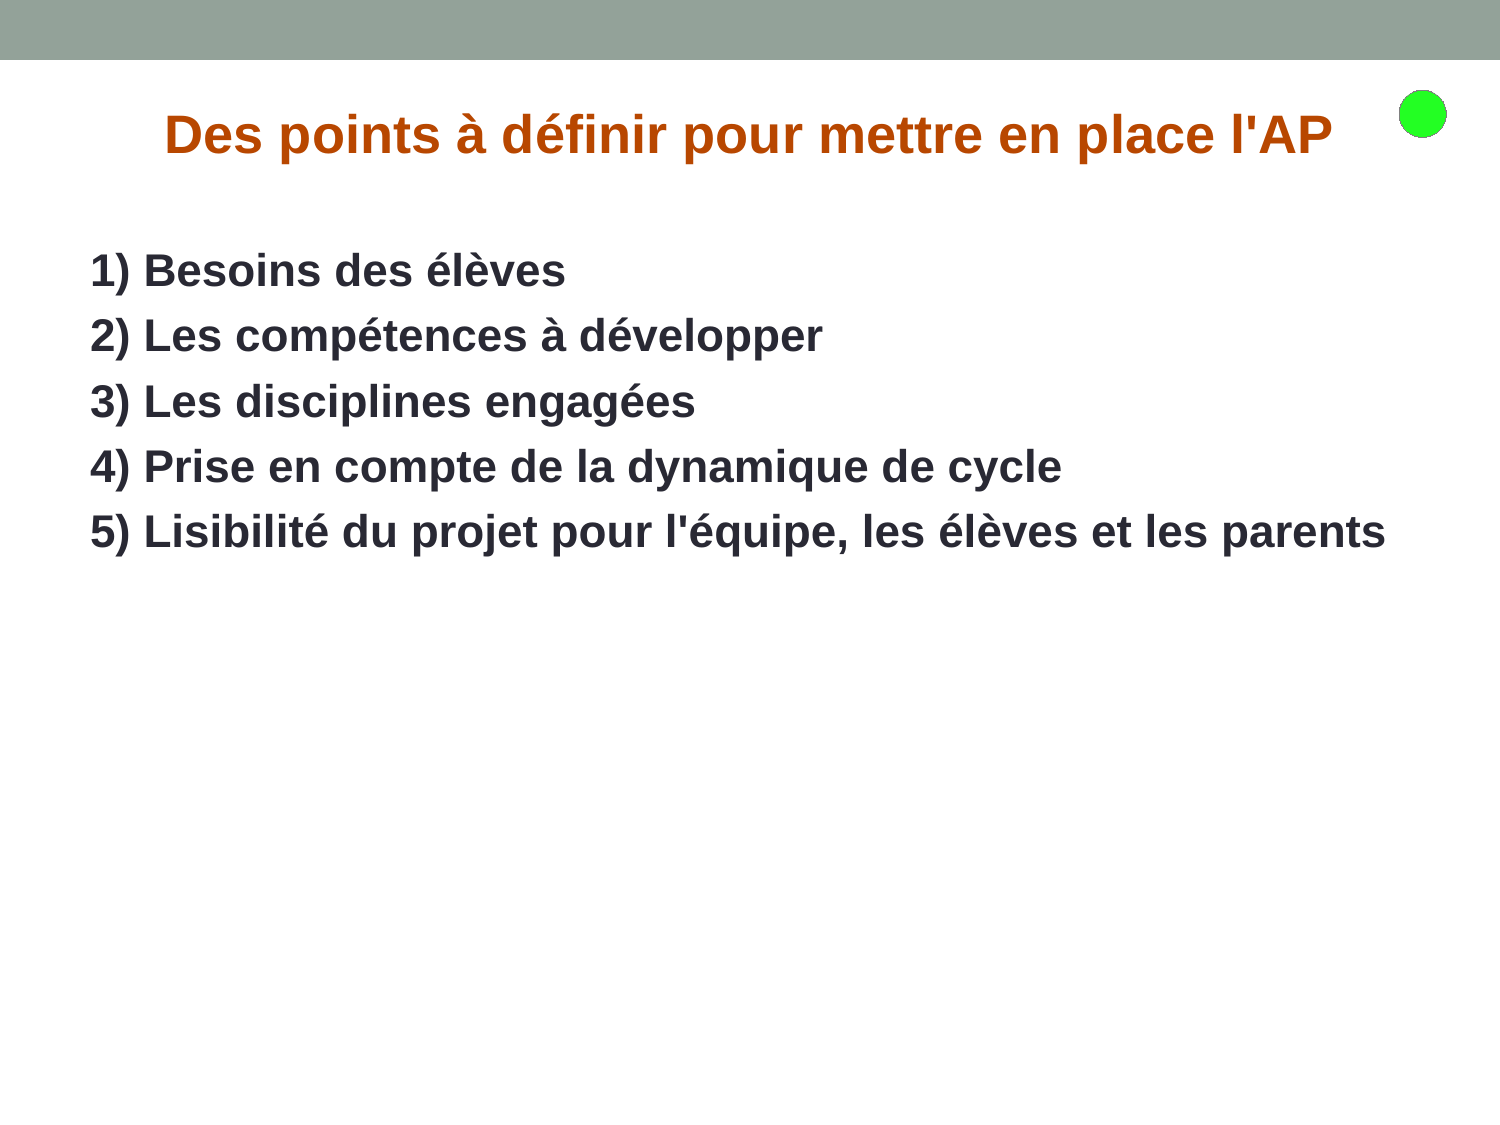

#
Des points à définir pour mettre en place l'AP
1) Besoins des élèves
2) Les compétences à développer
3) Les disciplines engagées
4) Prise en compte de la dynamique de cycle
5) Lisibilité du projet pour l'équipe, les élèves et les parents